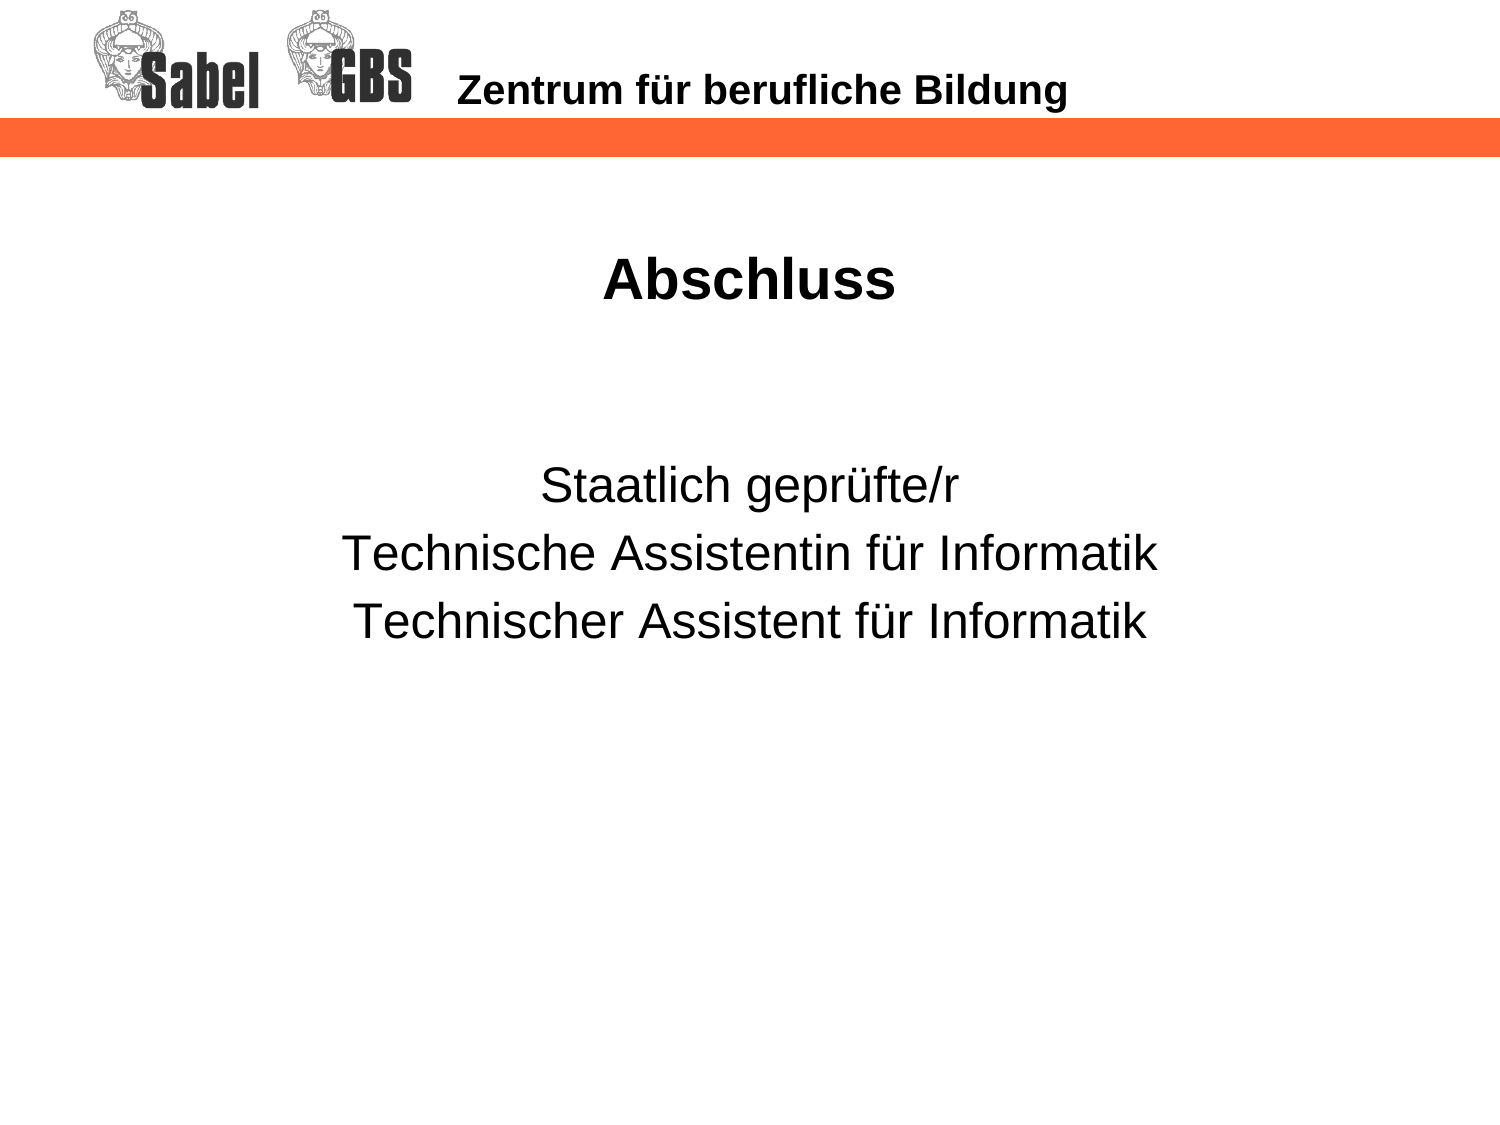

# Abschluss
Staatlich geprüfte/r
Technische Assistentin für Informatik
Technischer Assistent für Informatik